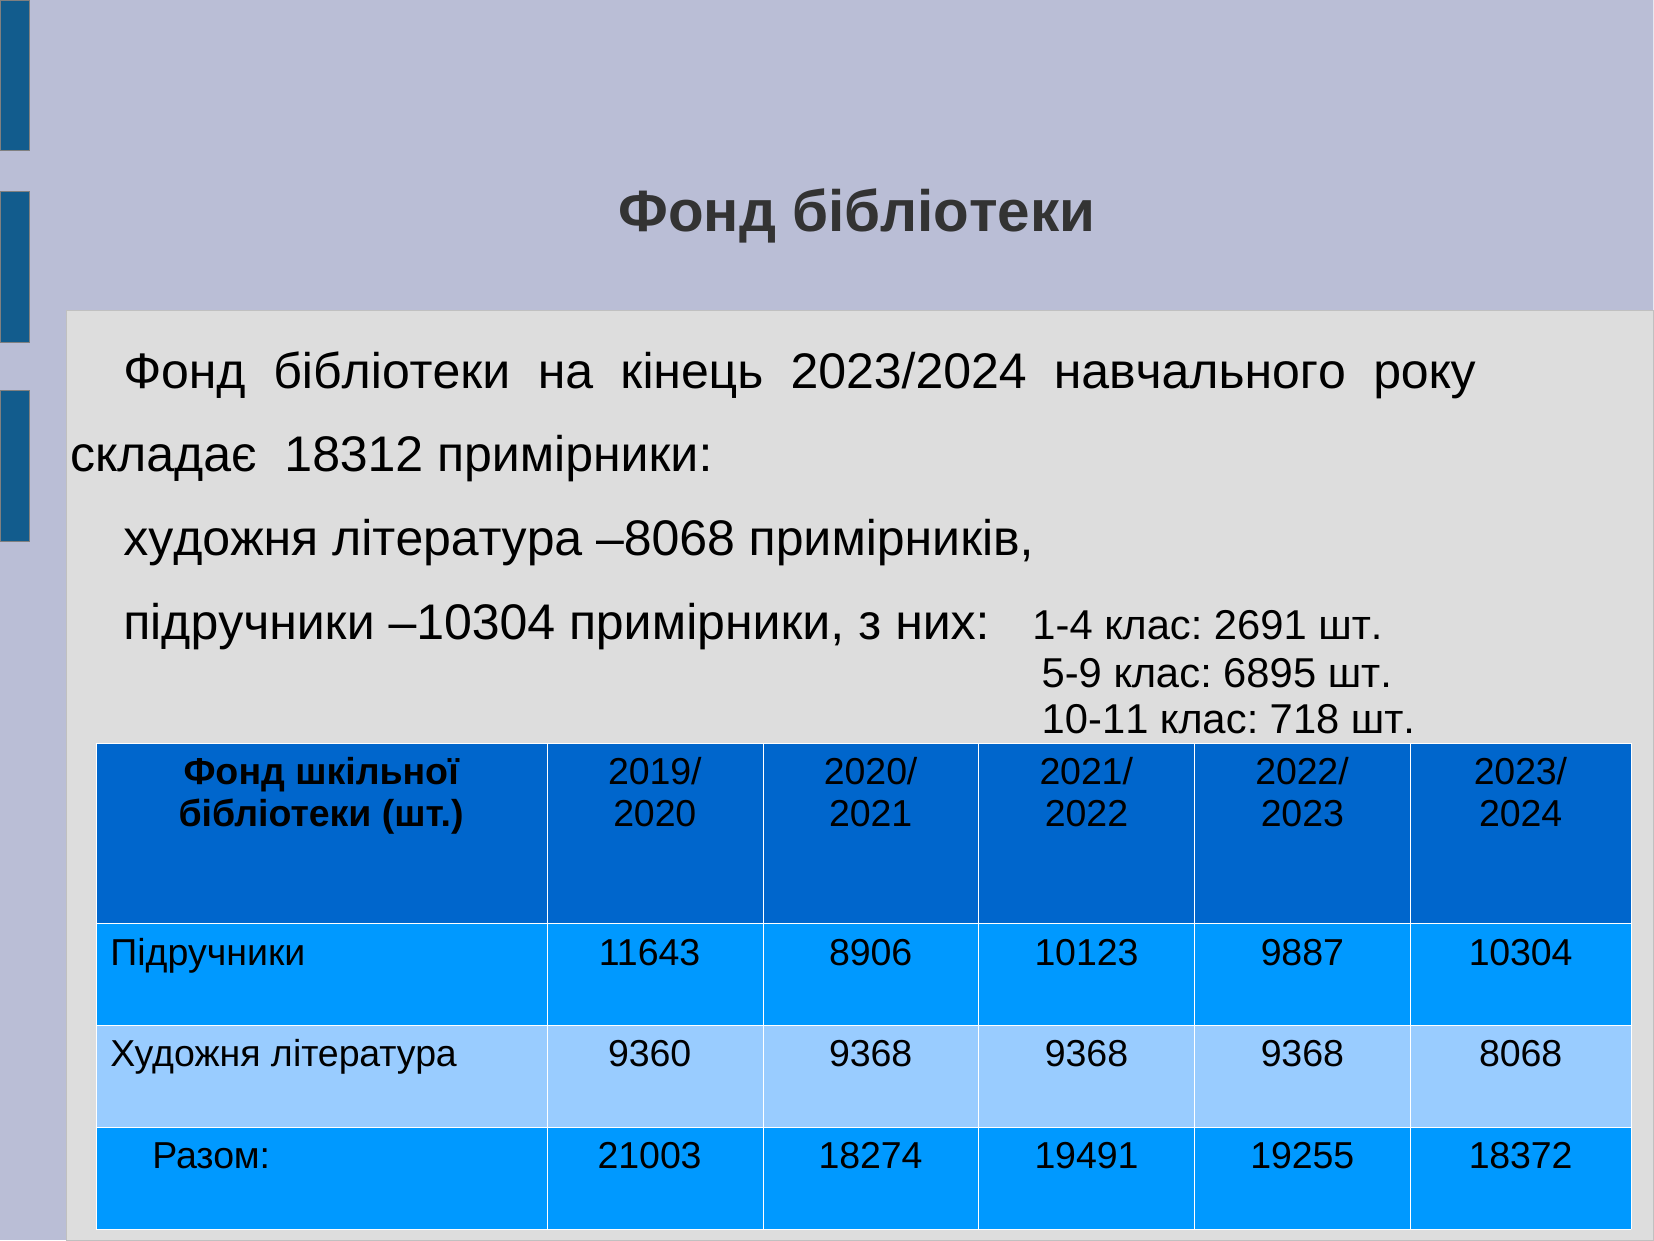

# Фонд бібліотеки
Фонд бібліотеки на кінець 2023/2024 навчального року складає 18312 примірники:
художня література –8068 примірників,
підручники –10304 примірники, з них: 1-4 клас: 2691 шт.
 5-9 клас: 6895 шт.
 10-11 клас: 718 шт.
| Фонд шкільної бібліотеки (шт.) | 2019/ 2020 | 2020/ 2021 | 2021/ 2022 | 2022/ 2023 | 2023/ 2024 |
| --- | --- | --- | --- | --- | --- |
| Підручники | 11643 | 8906 | 10123 | 9887 | 10304 |
| Художня література | 9360 | 9368 | 9368 | 9368 | 8068 |
| Разом: | 21003 | 18274 | 19491 | 19255 | 18372 |